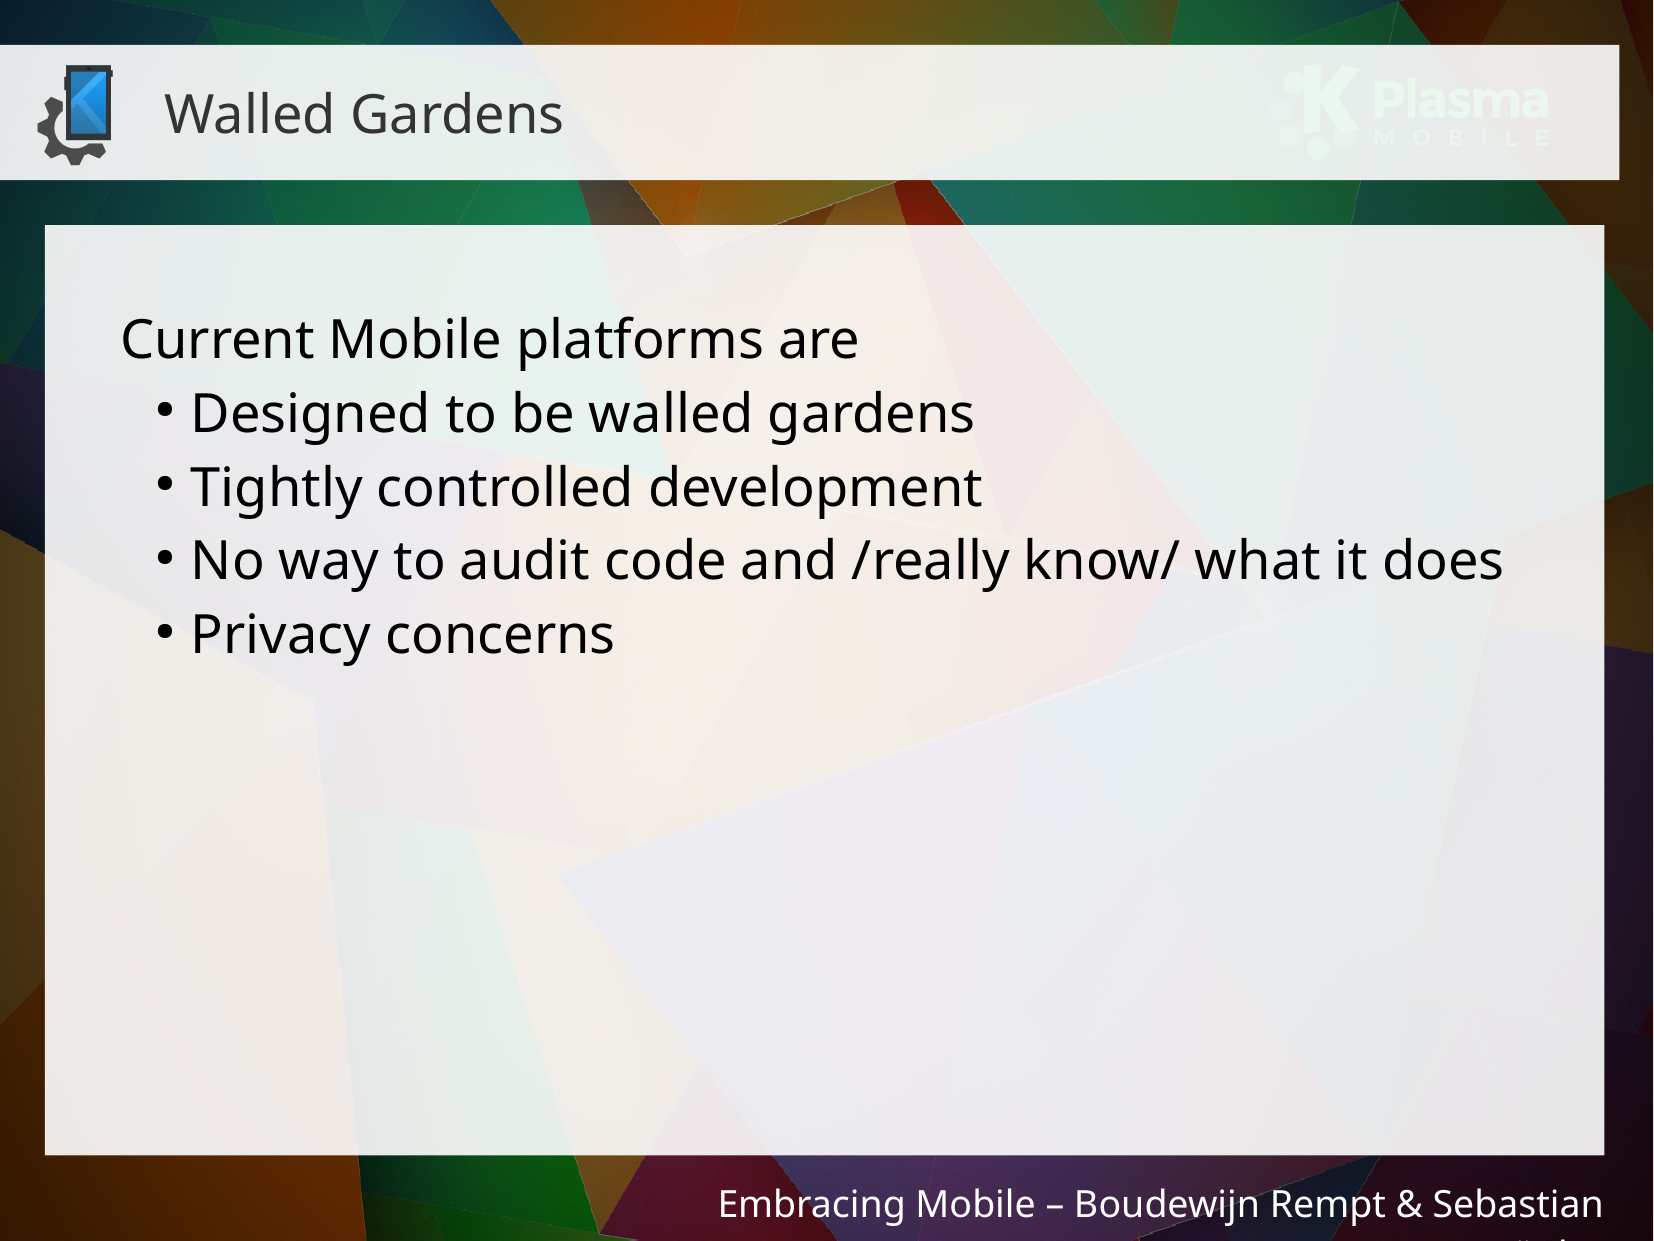

Walled Gardens
Current Mobile platforms are
Designed to be walled gardens
Tightly controlled development
No way to audit code and /really know/ what it does
Privacy concerns